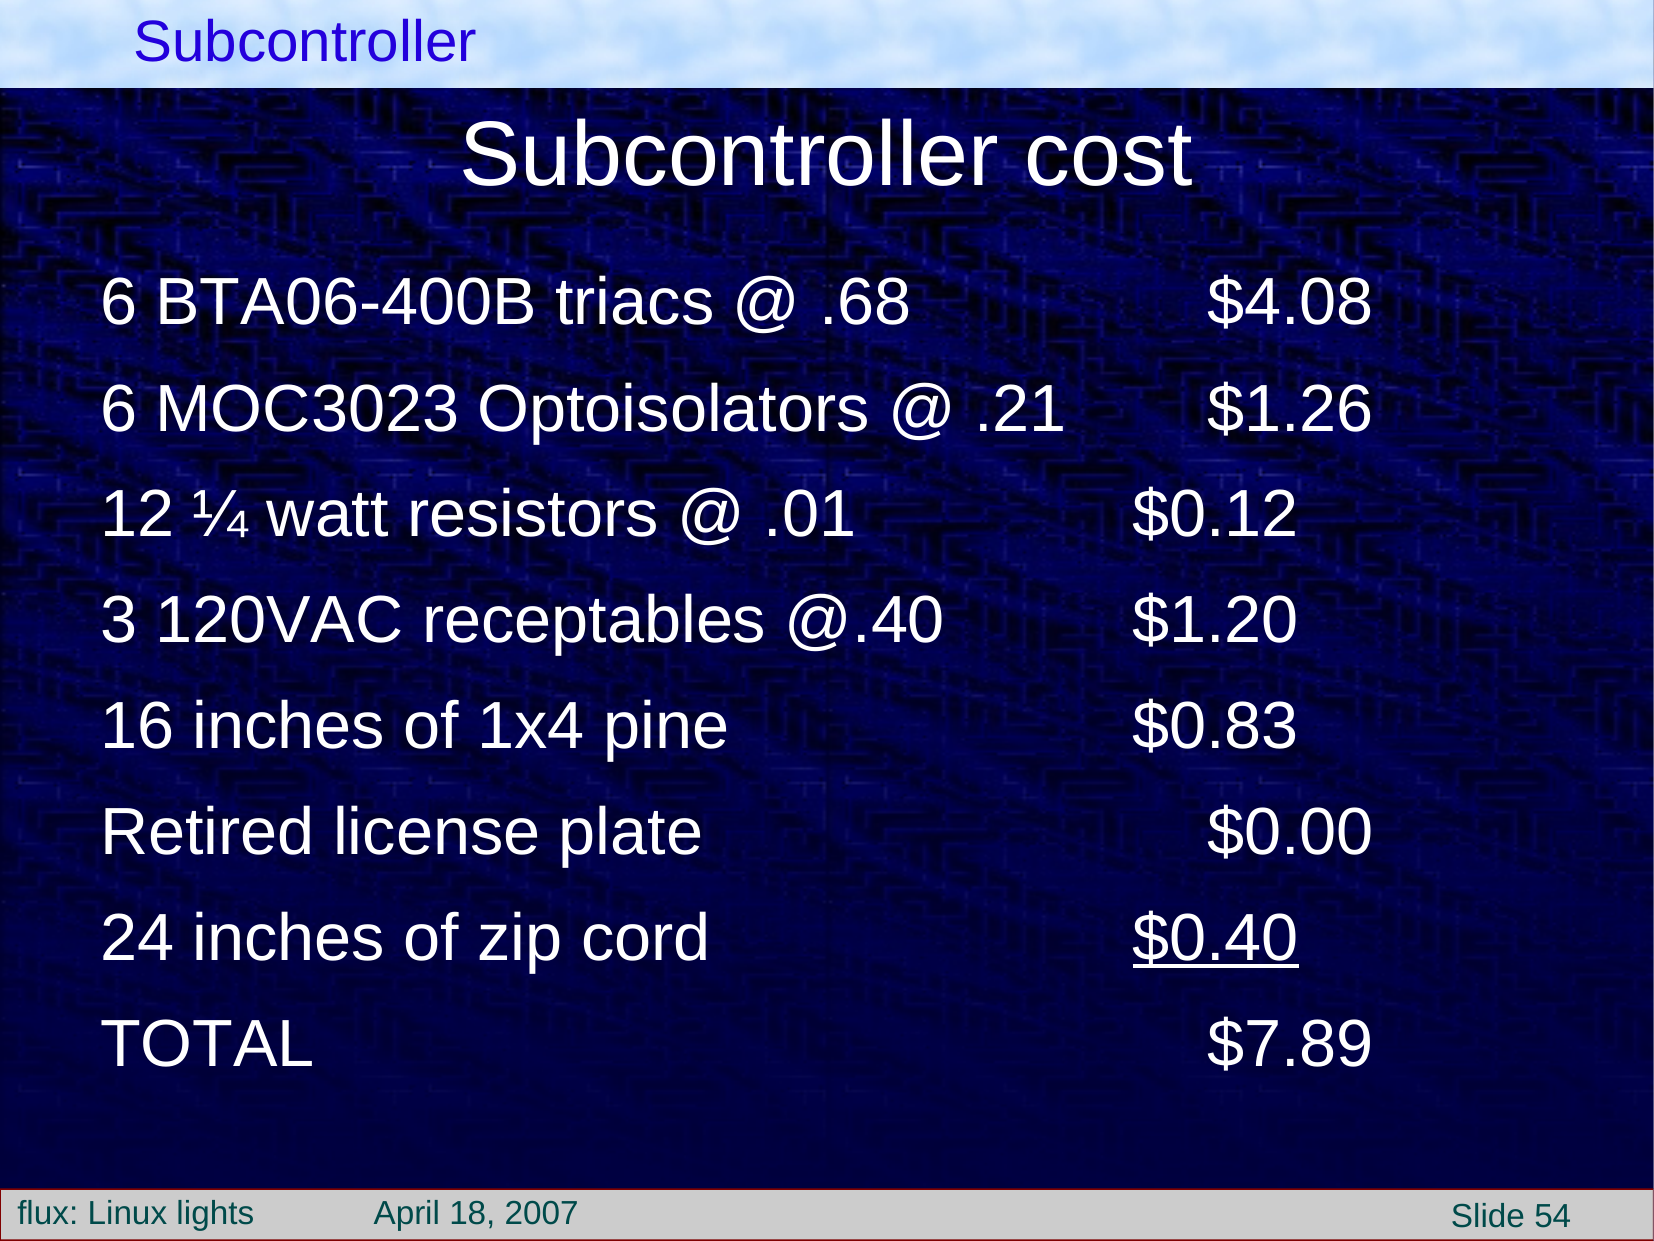

Subcontroller
# Subcontroller cost
6 BTA06-400B triacs @ .68				$4.08
6 MOC3023 Optoisolators @ .21		$1.26
12 ¼ watt resistors @ .01				$0.12
3 120VAC receptables @.40			$1.20
16 inches of 1x4 pine						$0.83
Retired license plate							$0.00
24 inches of zip cord						$0.40
TOTAL												$7.89
flux: Linux lights	April 18, 2007
Slide